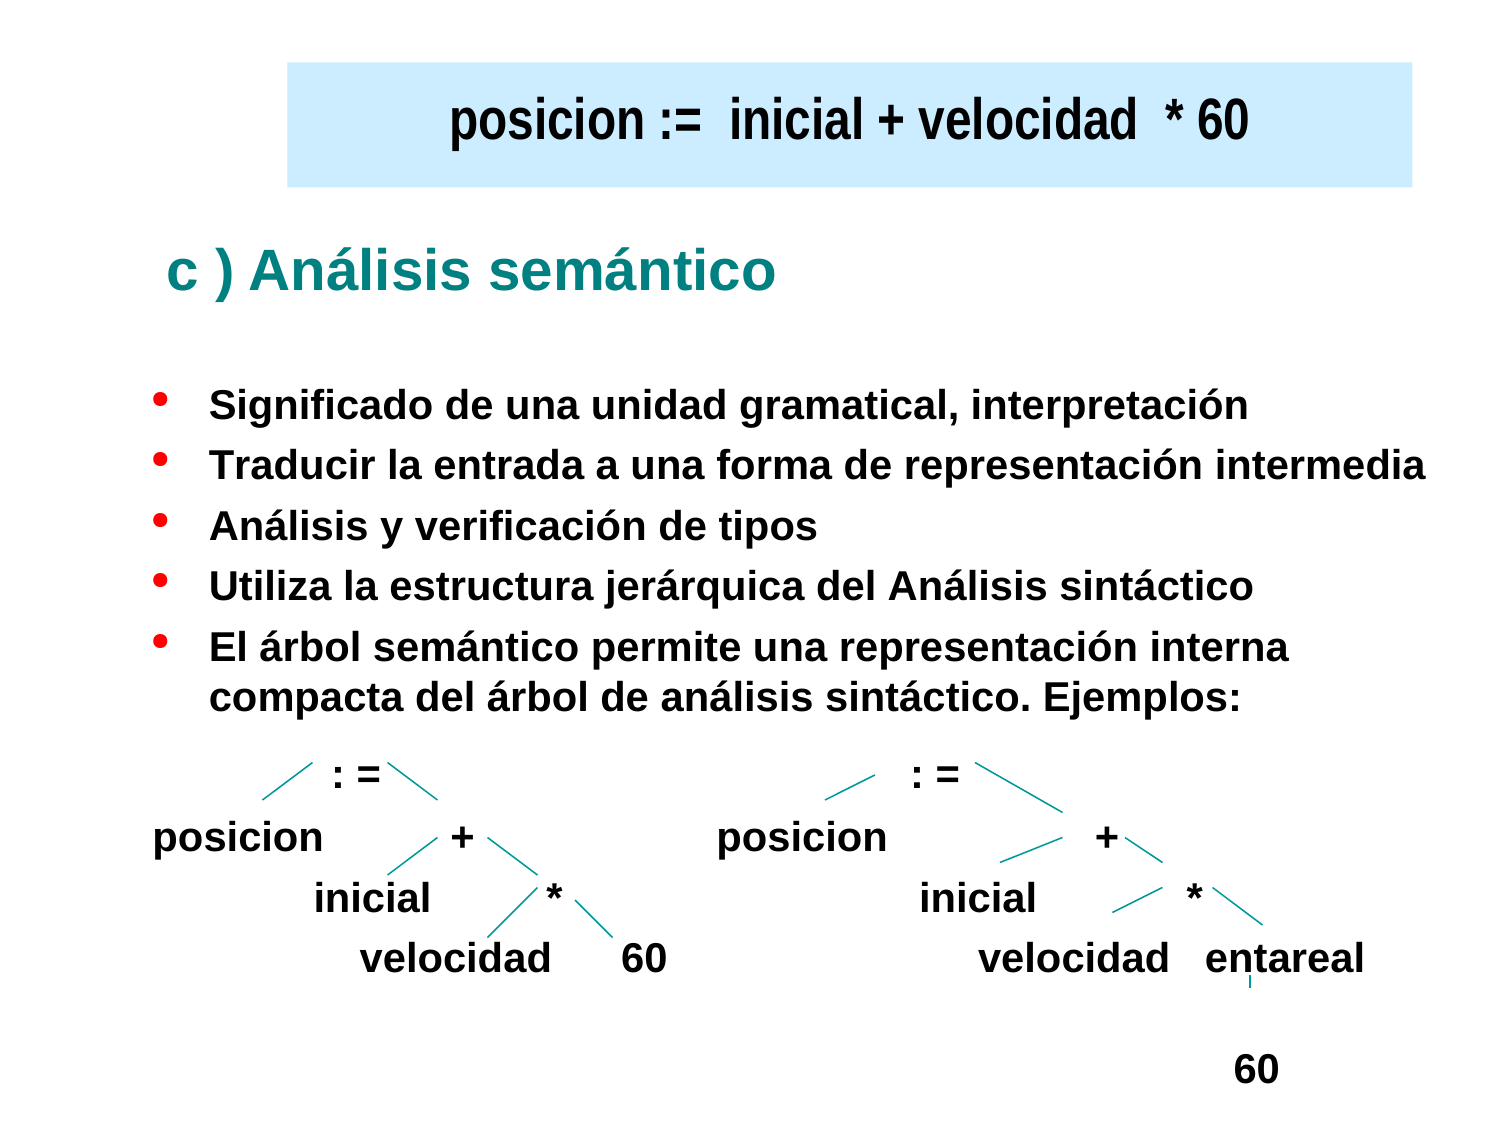

# posicion := inicial + velocidad * 60
 c ) Análisis semántico
Significado de una unidad gramatical, interpretación
Traducir la entrada a una forma de representación intermedia
Análisis y verificación de tipos
Utiliza la estructura jerárquica del Análisis sintáctico
El árbol semántico permite una representación interna compacta del árbol de análisis sintáctico. Ejemplos:
 : = : =
posicion + posicion +
 inicial * inicial *
 velocidad 60 velocidad entareal
 60
Año 2004
20